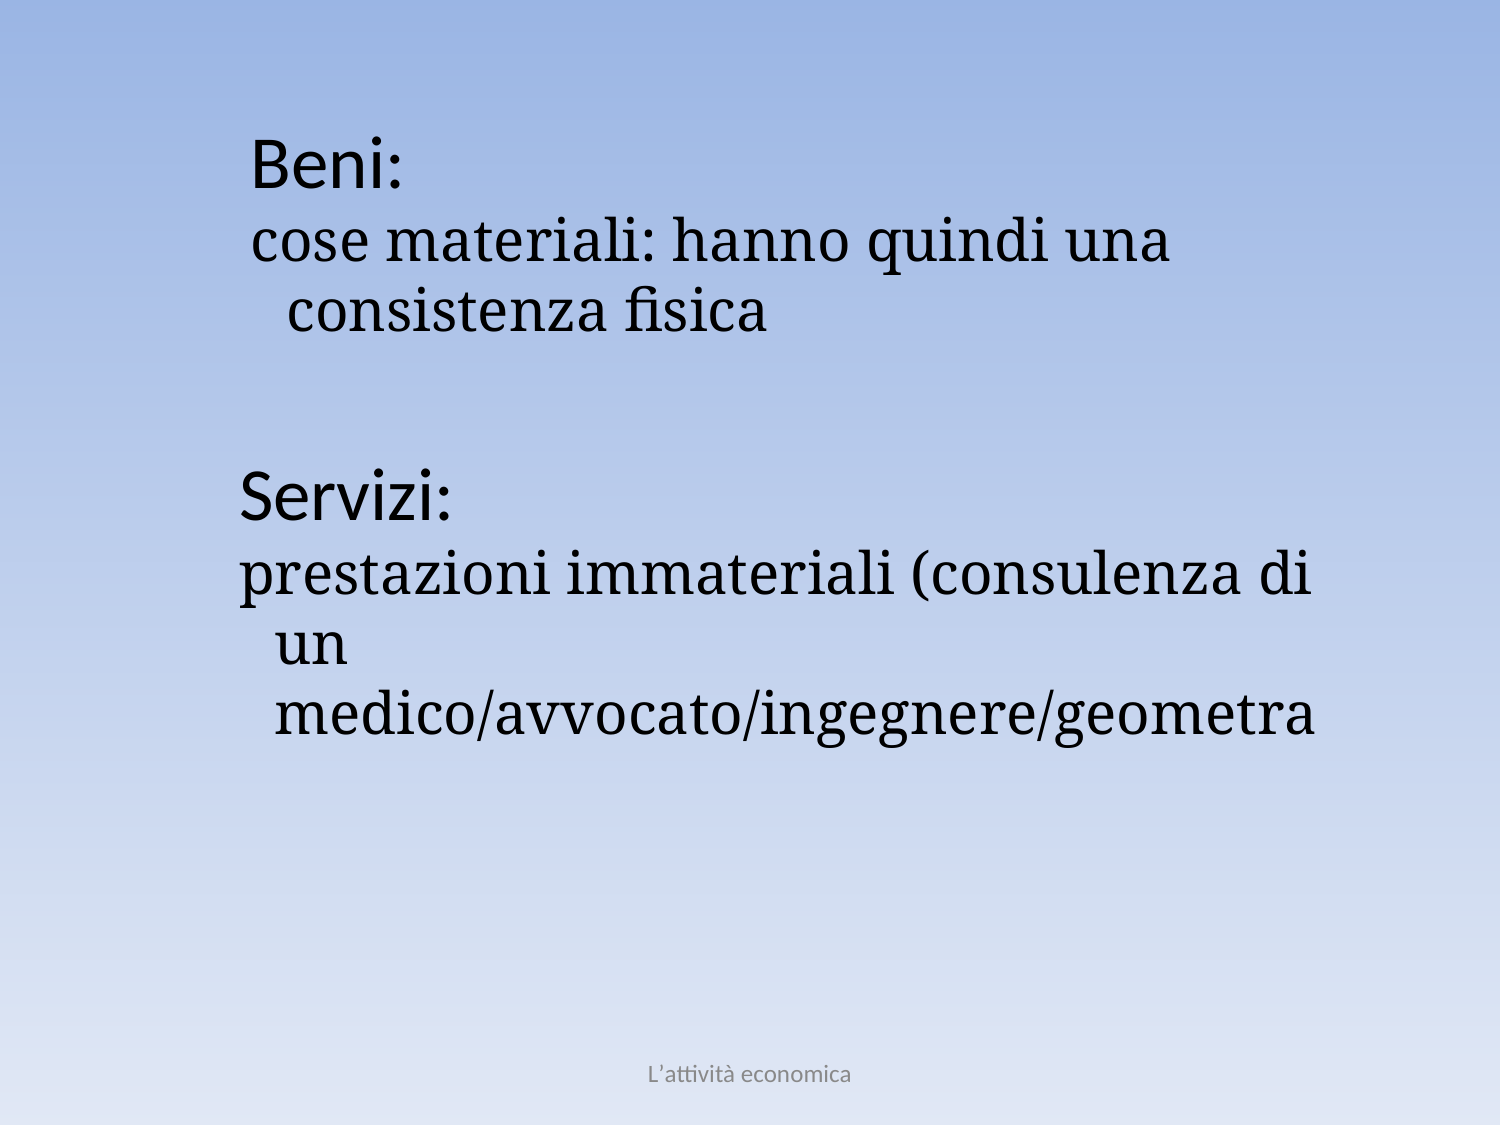

Beni:
cose materiali: hanno quindi una consistenza fisica
Servizi:
prestazioni immateriali (consulenza di un medico/avvocato/ingegnere/geometra
L’attività economica